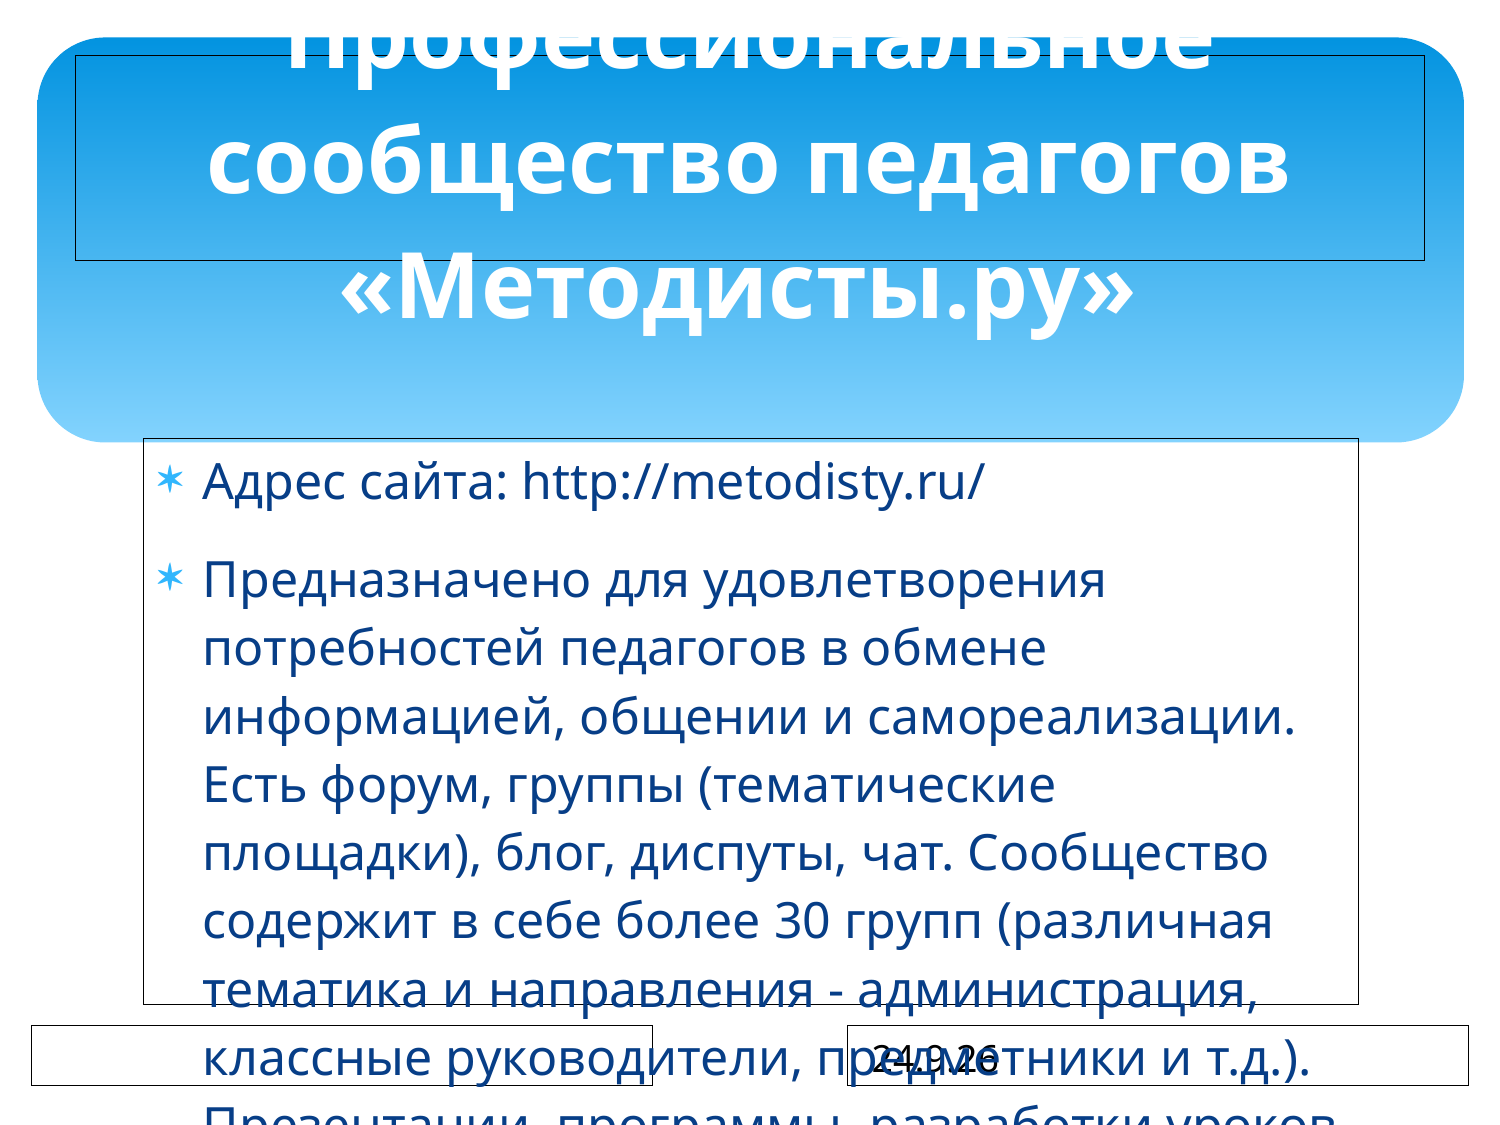

Профессиональное сообщество педагогов «Методисты.ру»
# Адрес сайта: http://metodisty.ru/
Предназначено для удовлетворения потребностей педагогов в обмене информацией, общении и самореализации. Есть форум, группы (тематические площадки), блог, диспуты, чат. Сообщество содержит в себе более 30 групп (различная тематика и направления - администрация, классные руководители, предметники и т.д.). Презентации, программы, разработки уроков внутри каждой группы. Все можно скачивать! Каждая разработка содержит комментарий автора с описанием. Есть возможность обсудить работу внутри группы, оценить ее или пообщаться с автором.
Много аудио- и видеофайлов в свободном доступе. Можно опубликовывать собственные материалы, и даже создавать группу. Преимущество данного педагогического сообщества: не надо регистрироваться для скачивания материала, есть конкурсы.